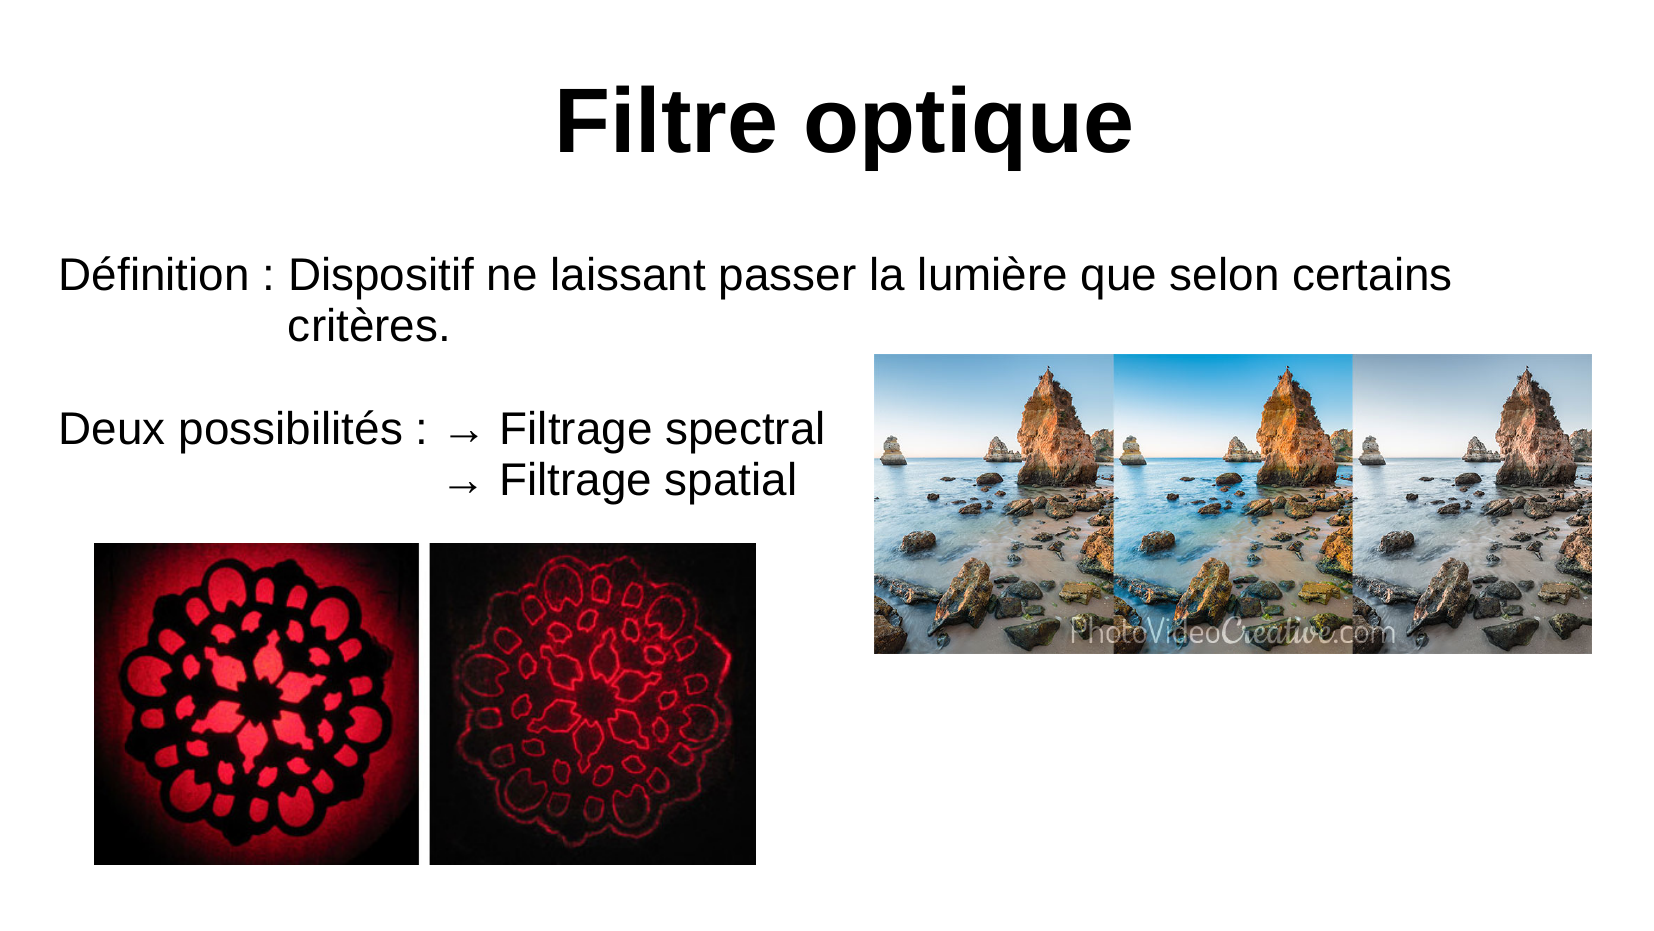

# Filtre optique
Définition : Dispositif ne laissant passer la lumière que selon certains 		 critères.
Deux possibilités : → Filtrage spectral
					 → Filtrage spatial